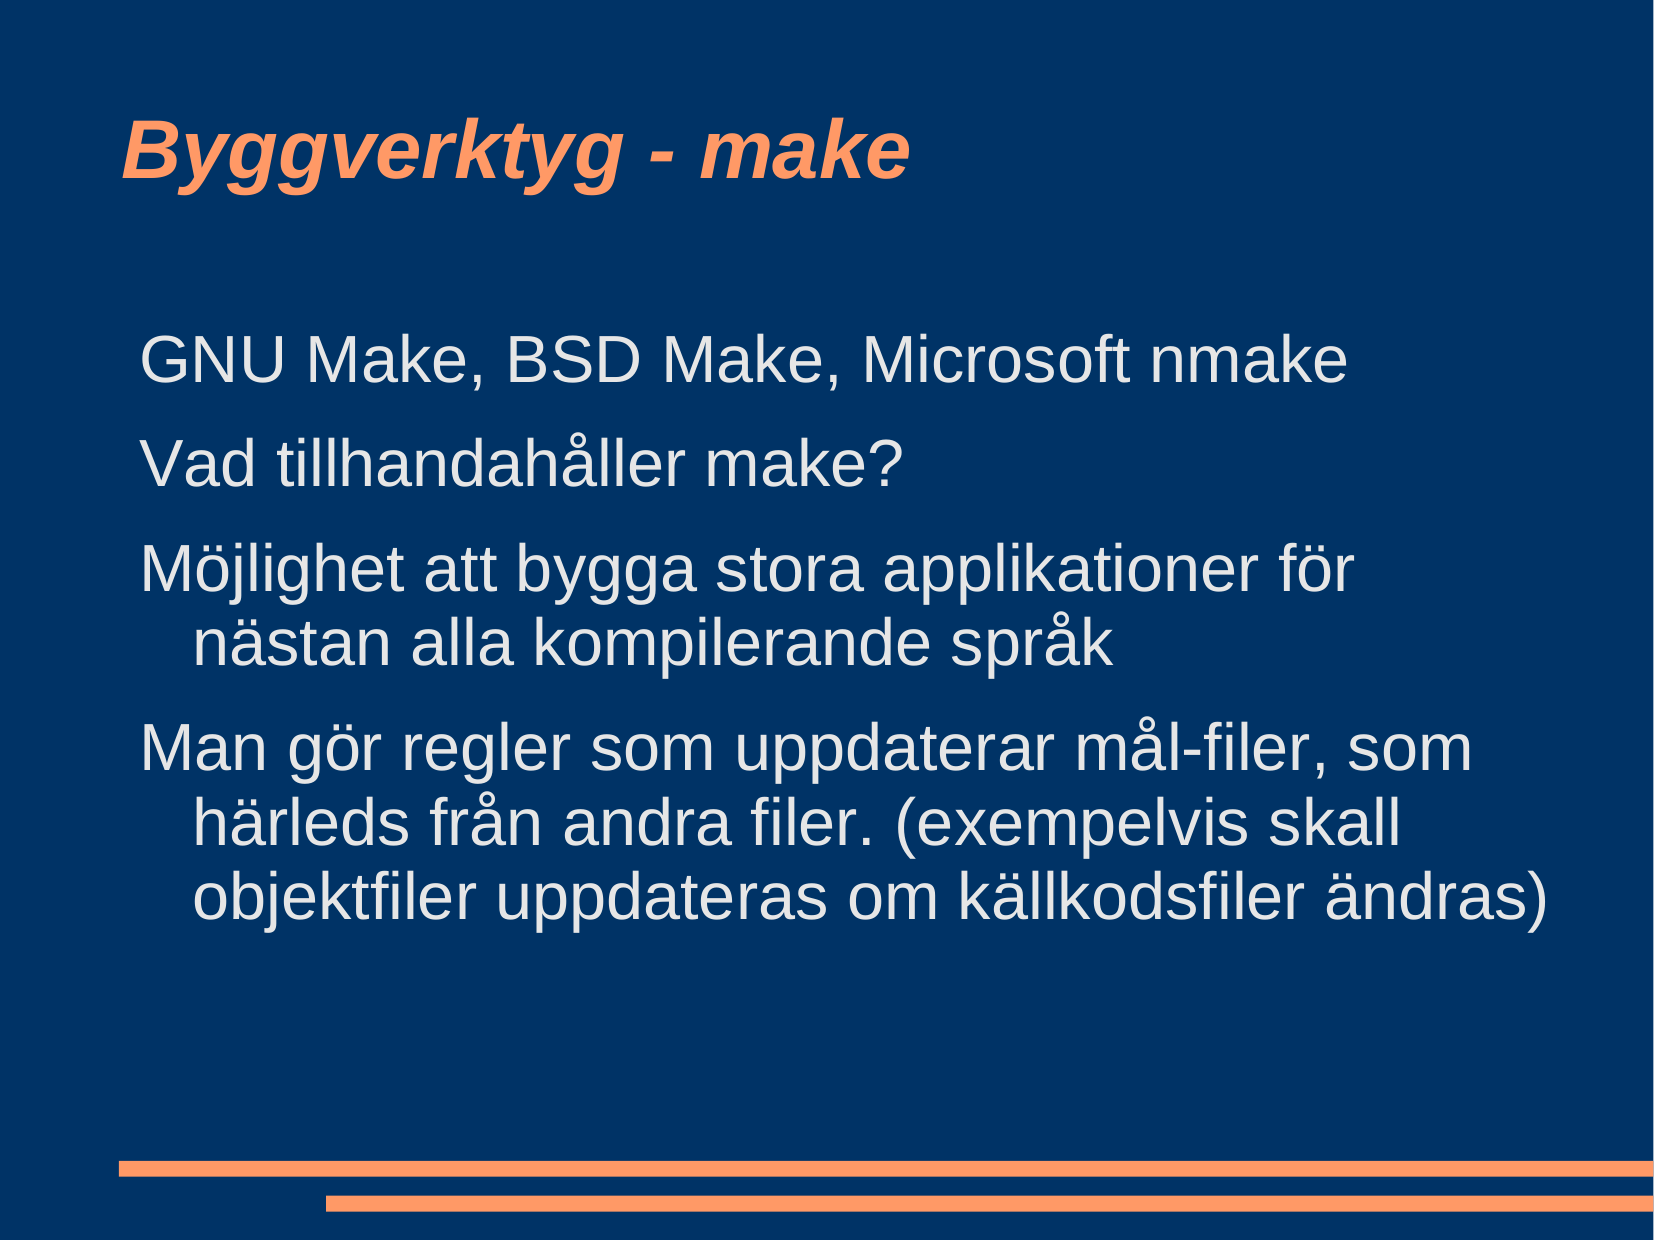

# Byggverktyg - make
GNU Make, BSD Make, Microsoft nmake
Vad tillhandahåller make?
Möjlighet att bygga stora applikationer för nästan alla kompilerande språk
Man gör regler som uppdaterar mål-filer, som härleds från andra filer. (exempelvis skall objektfiler uppdateras om källkodsfiler ändras)